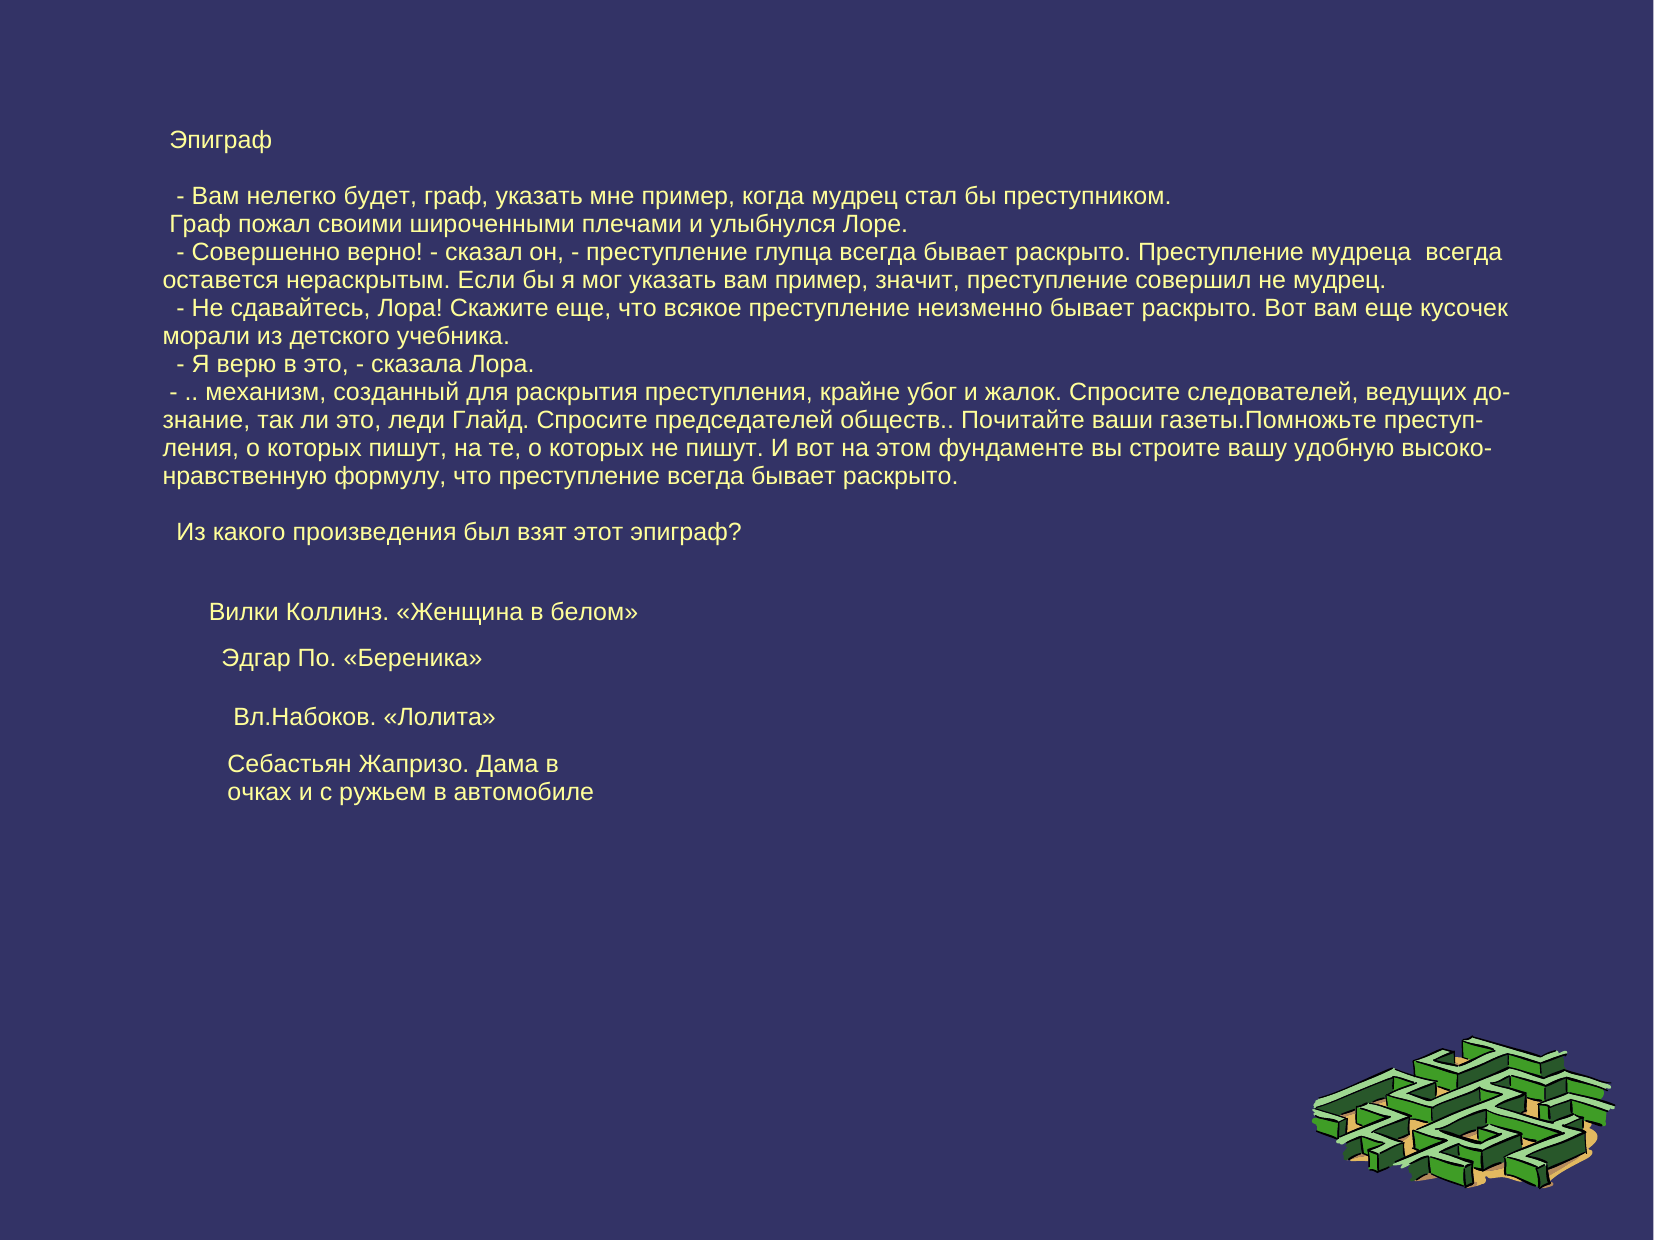

Эпиграф
 - Вам нелегко будет, граф, указать мне пример, когда мудрец стал бы преступником.
 Граф пожал своими широченными плечами и улыбнулся Лоре.
 - Совершенно верно! - сказал он, - преступление глупца всегда бывает раскрыто. Преступление мудреца всегда
оставется нераскрытым. Если бы я мог указать вам пример, значит, преступление совершил не мудрец.
 - Не сдавайтесь, Лора! Скажите еще, что всякое преступление неизменно бывает раскрыто. Вот вам еще кусочек
морали из детского учебника.
 - Я верю в это, - сказала Лора.
 - .. механизм, созданный для раскрытия преступления, крайне убог и жалок. Спросите следователей, ведущих до-
знание, так ли это, леди Глайд. Спросите председателей обществ.. Почитайте ваши газеты.Помножьте преступ-
ления, о которых пишут, на те, о которых не пишут. И вот на этом фундаменте вы строите вашу удобную высоко-
нравственную формулу, что преступление всегда бывает раскрыто.
 Из какого произведения был взят этот эпиграф?
Вилки Коллинз. «Женщина в белом»
Эдгар По. «Береника»
Вл.Набоков. «Лолита»
Себастьян Жапризо. Дама в очках и с ружьем в автомобиле